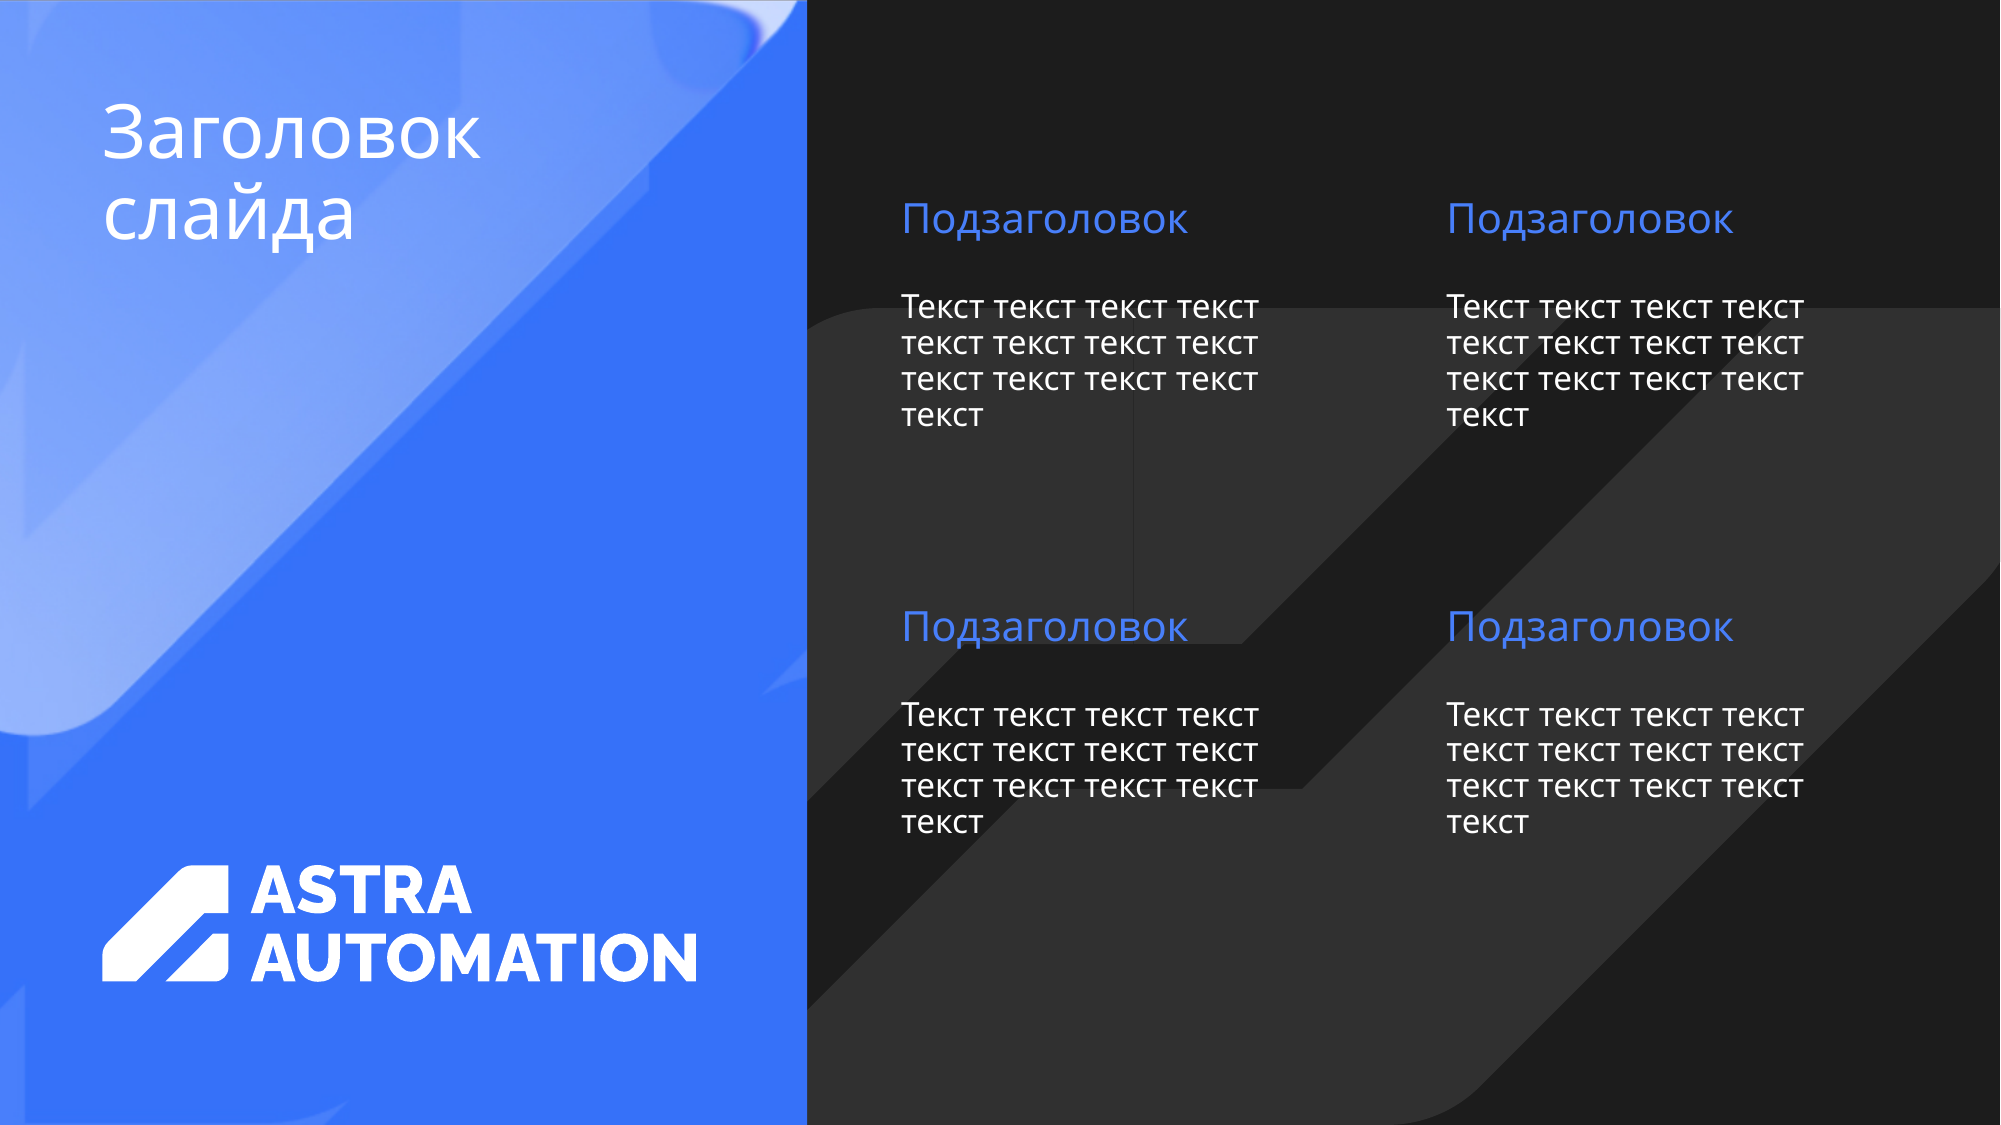

# Заголовок слайда
Подзаголовок
Подзаголовок
Текст текст текст текст текст текст текст текст текст текст текст текст текст
Текст текст текст текст текст текст текст текст текст текст текст текст текст
Подзаголовок
Подзаголовок
Текст текст текст текст текст текст текст текст текст текст текст текст текст
Текст текст текст текст текст текст текст текст текст текст текст текст текст